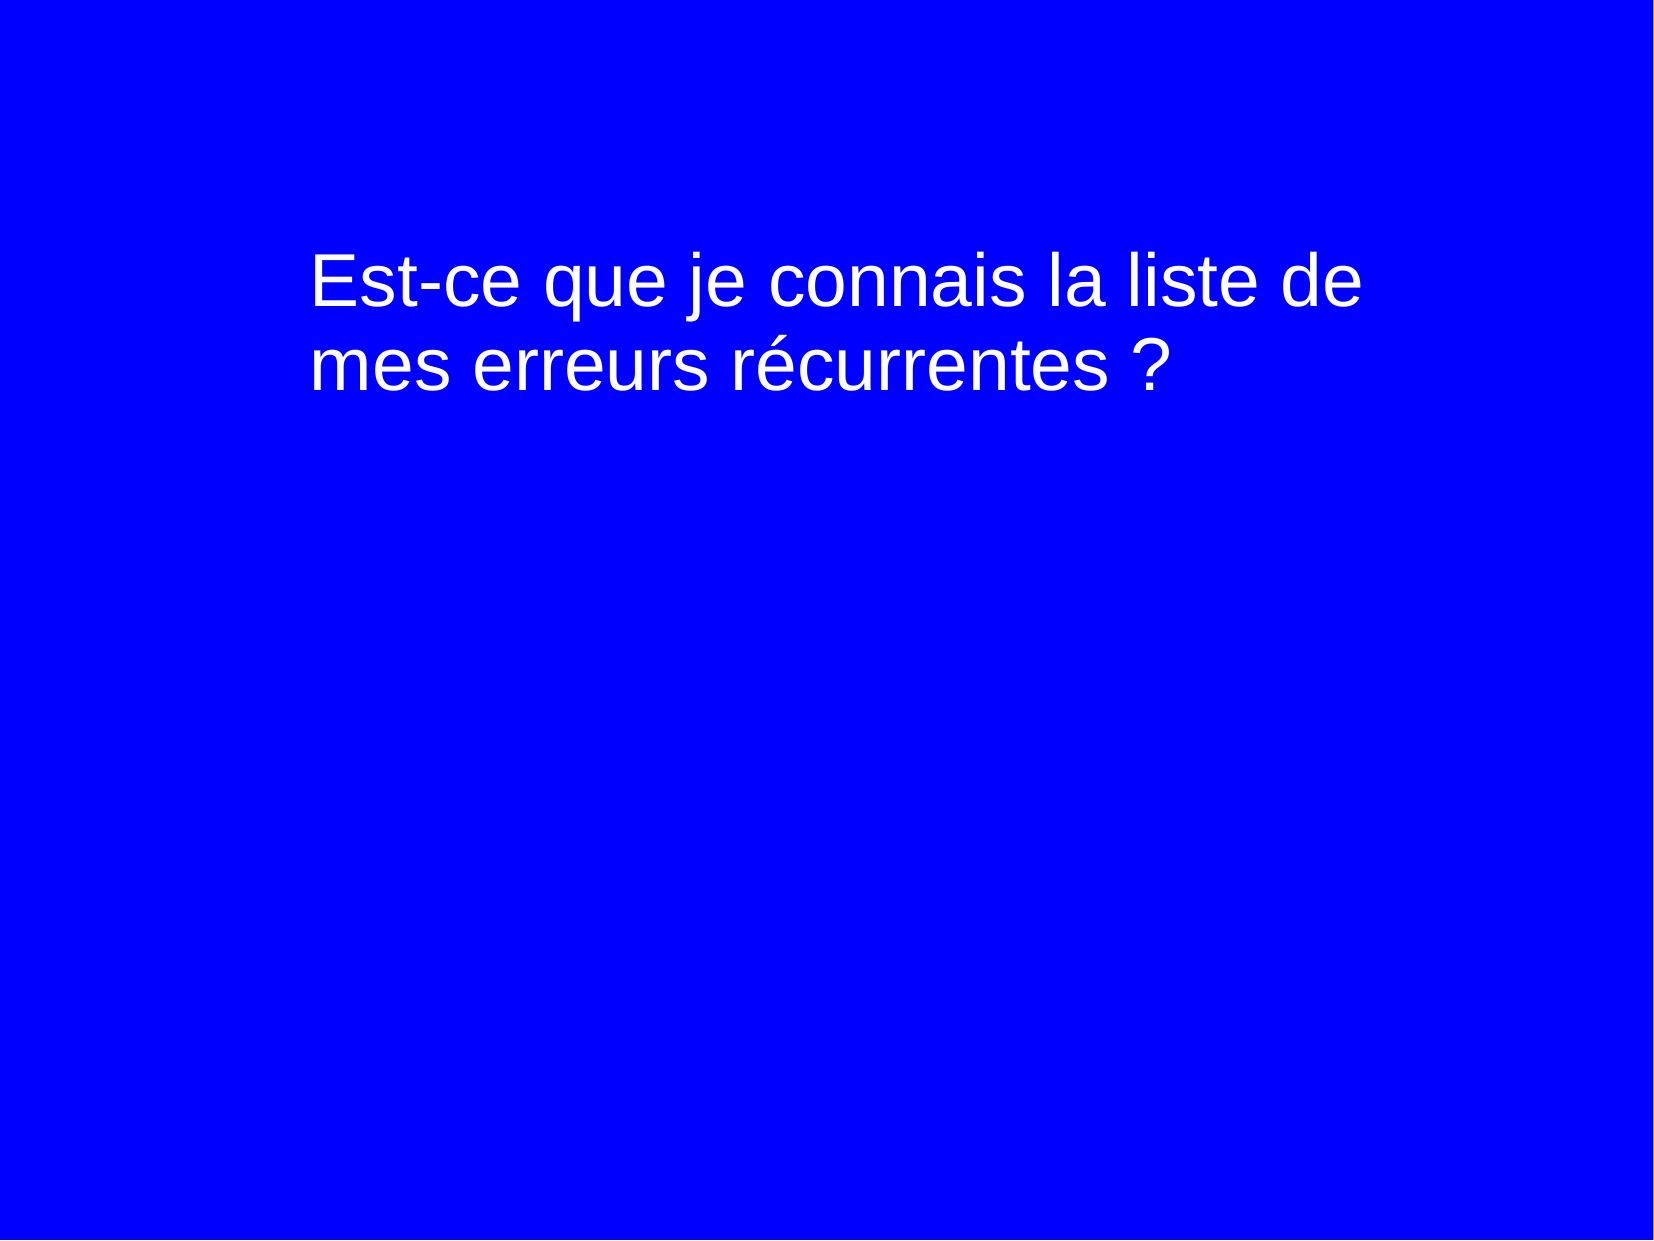

Est-ce que je connais la liste de mes erreurs récurrentes ?